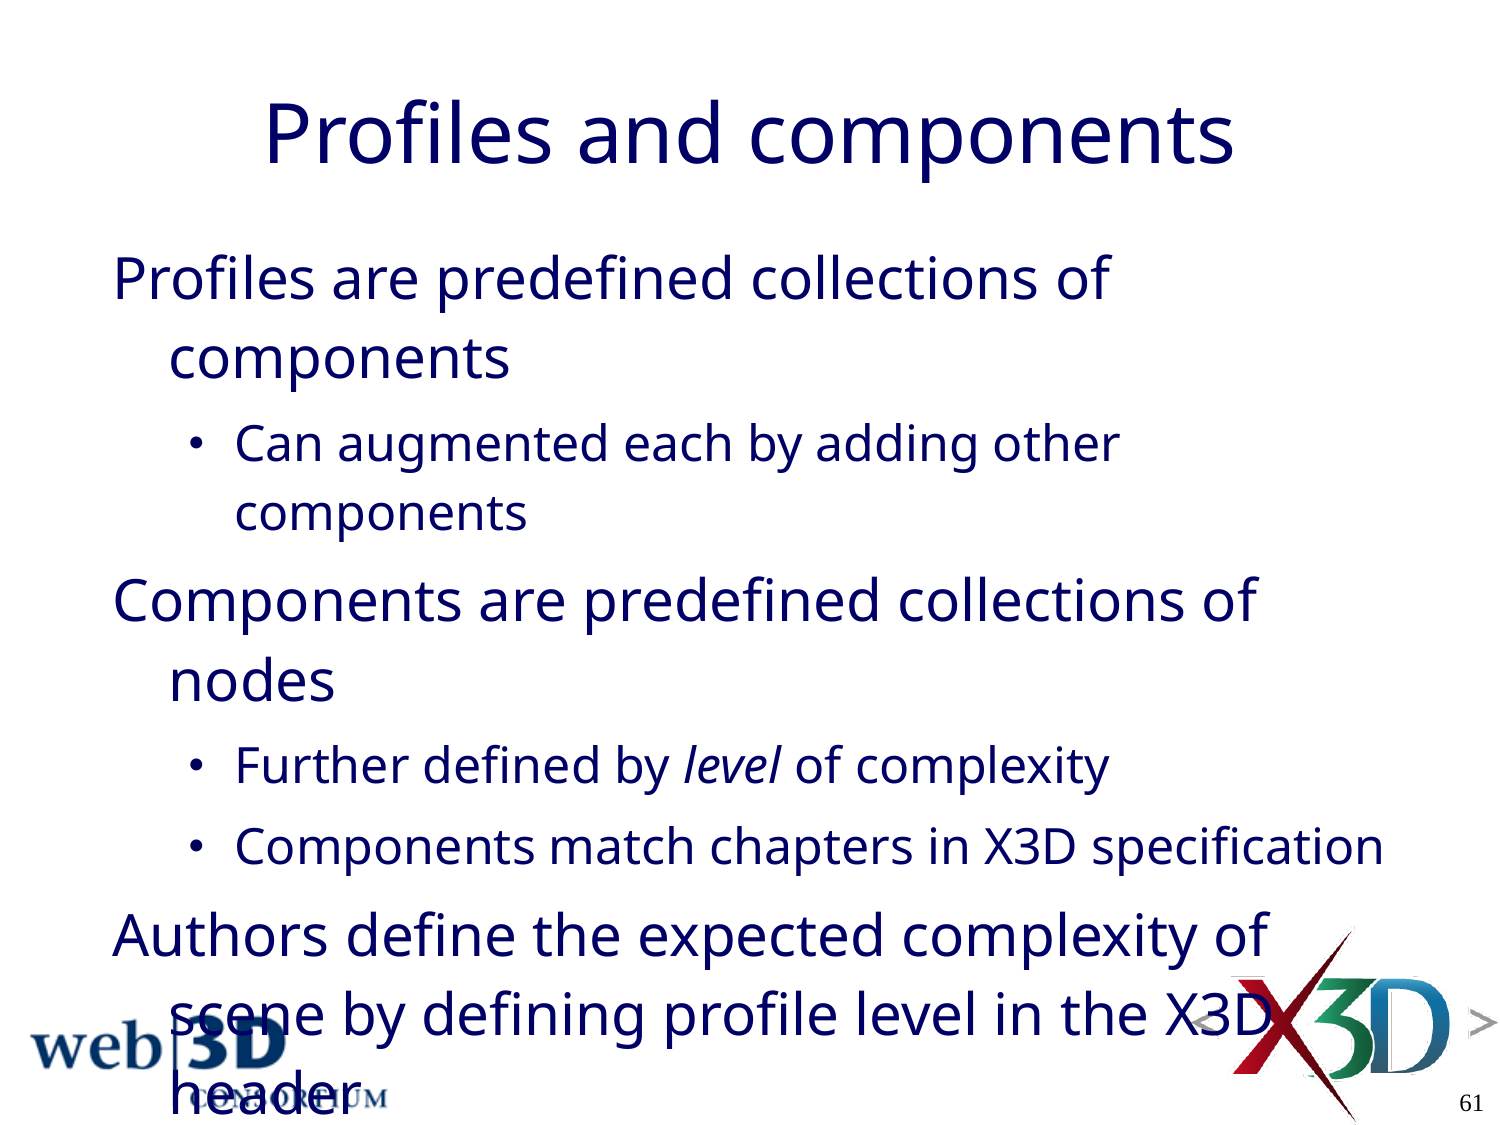

# Profiles and components
Profiles are predefined collections of components
Can augmented each by adding other components
Components are predefined collections of nodes
Further defined by level of complexity
Components match chapters in X3D specification
Authors define the expected complexity of scene by defining profile level in the X3D header
Can also add optional components, if desired
This tells the X3D browser what level of support is needed for run-time operation